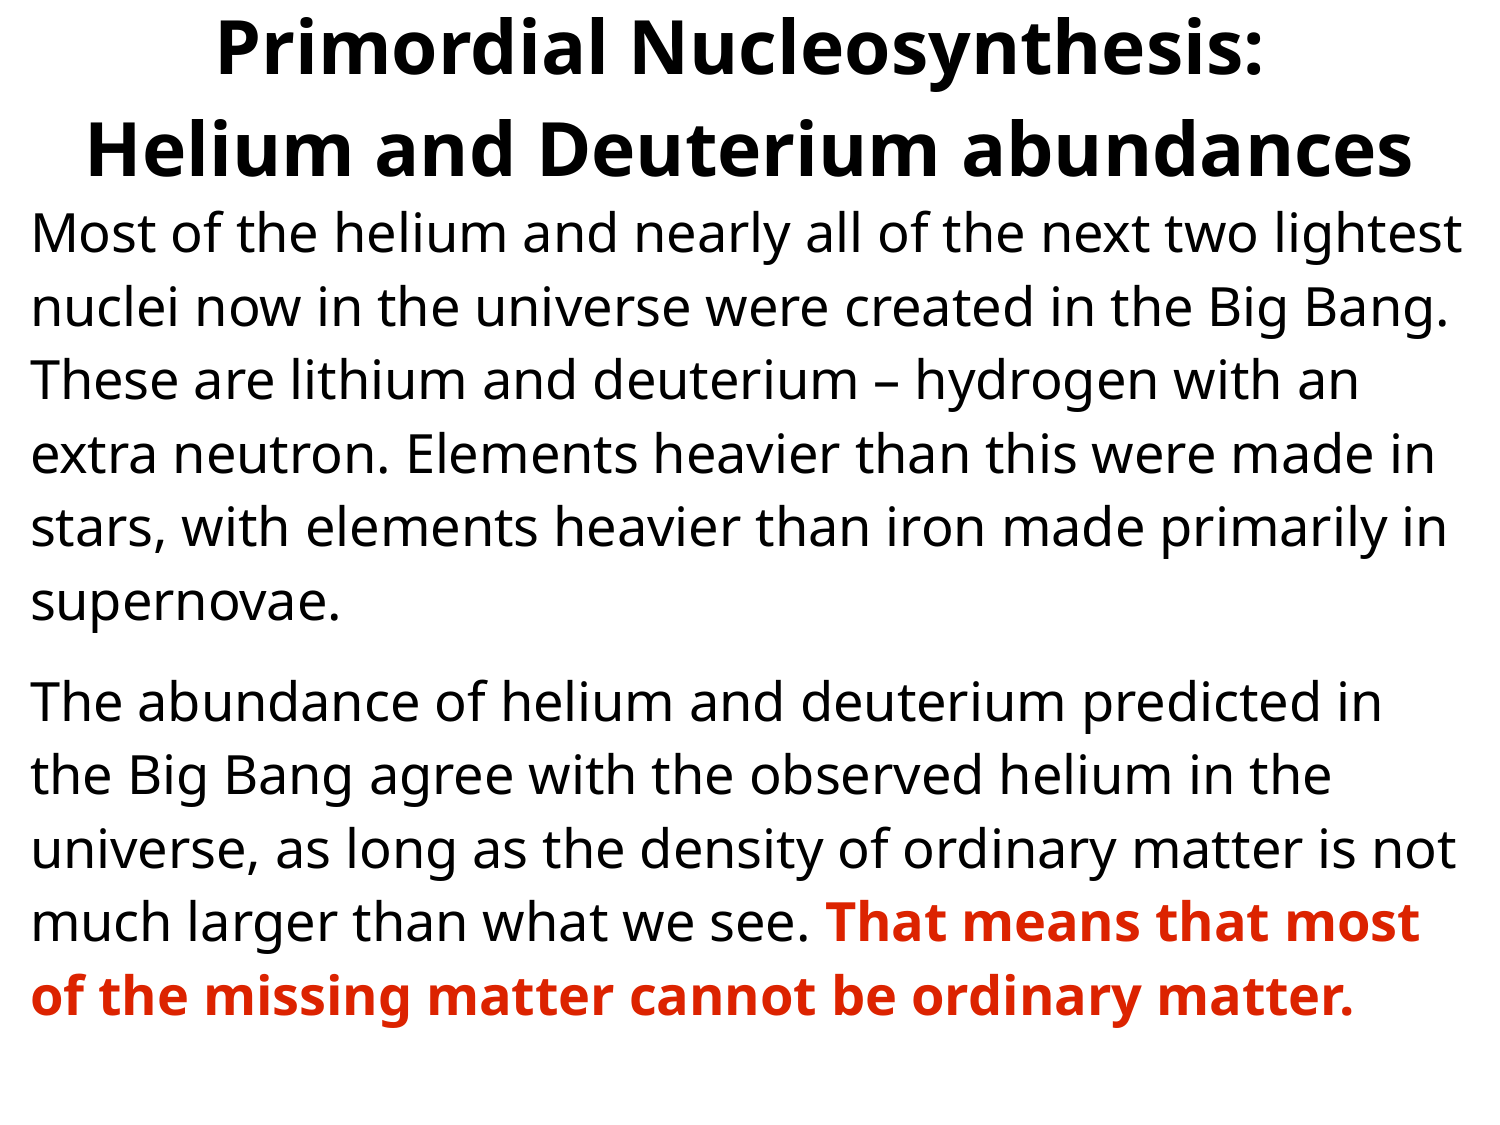

# Primordial Nucleosynthesis: Helium and Deuterium abundances
Most of the helium and nearly all of the next two lightest nuclei now in the universe were created in the Big Bang. These are lithium and deuterium – hydrogen with an extra neutron. Elements heavier than this were made in stars, with elements heavier than iron made primarily in supernovae.
The abundance of helium and deuterium predicted in the Big Bang agree with the observed helium in the universe, as long as the density of ordinary matter is not much larger than what we see. That means that most of the missing matter cannot be ordinary matter.